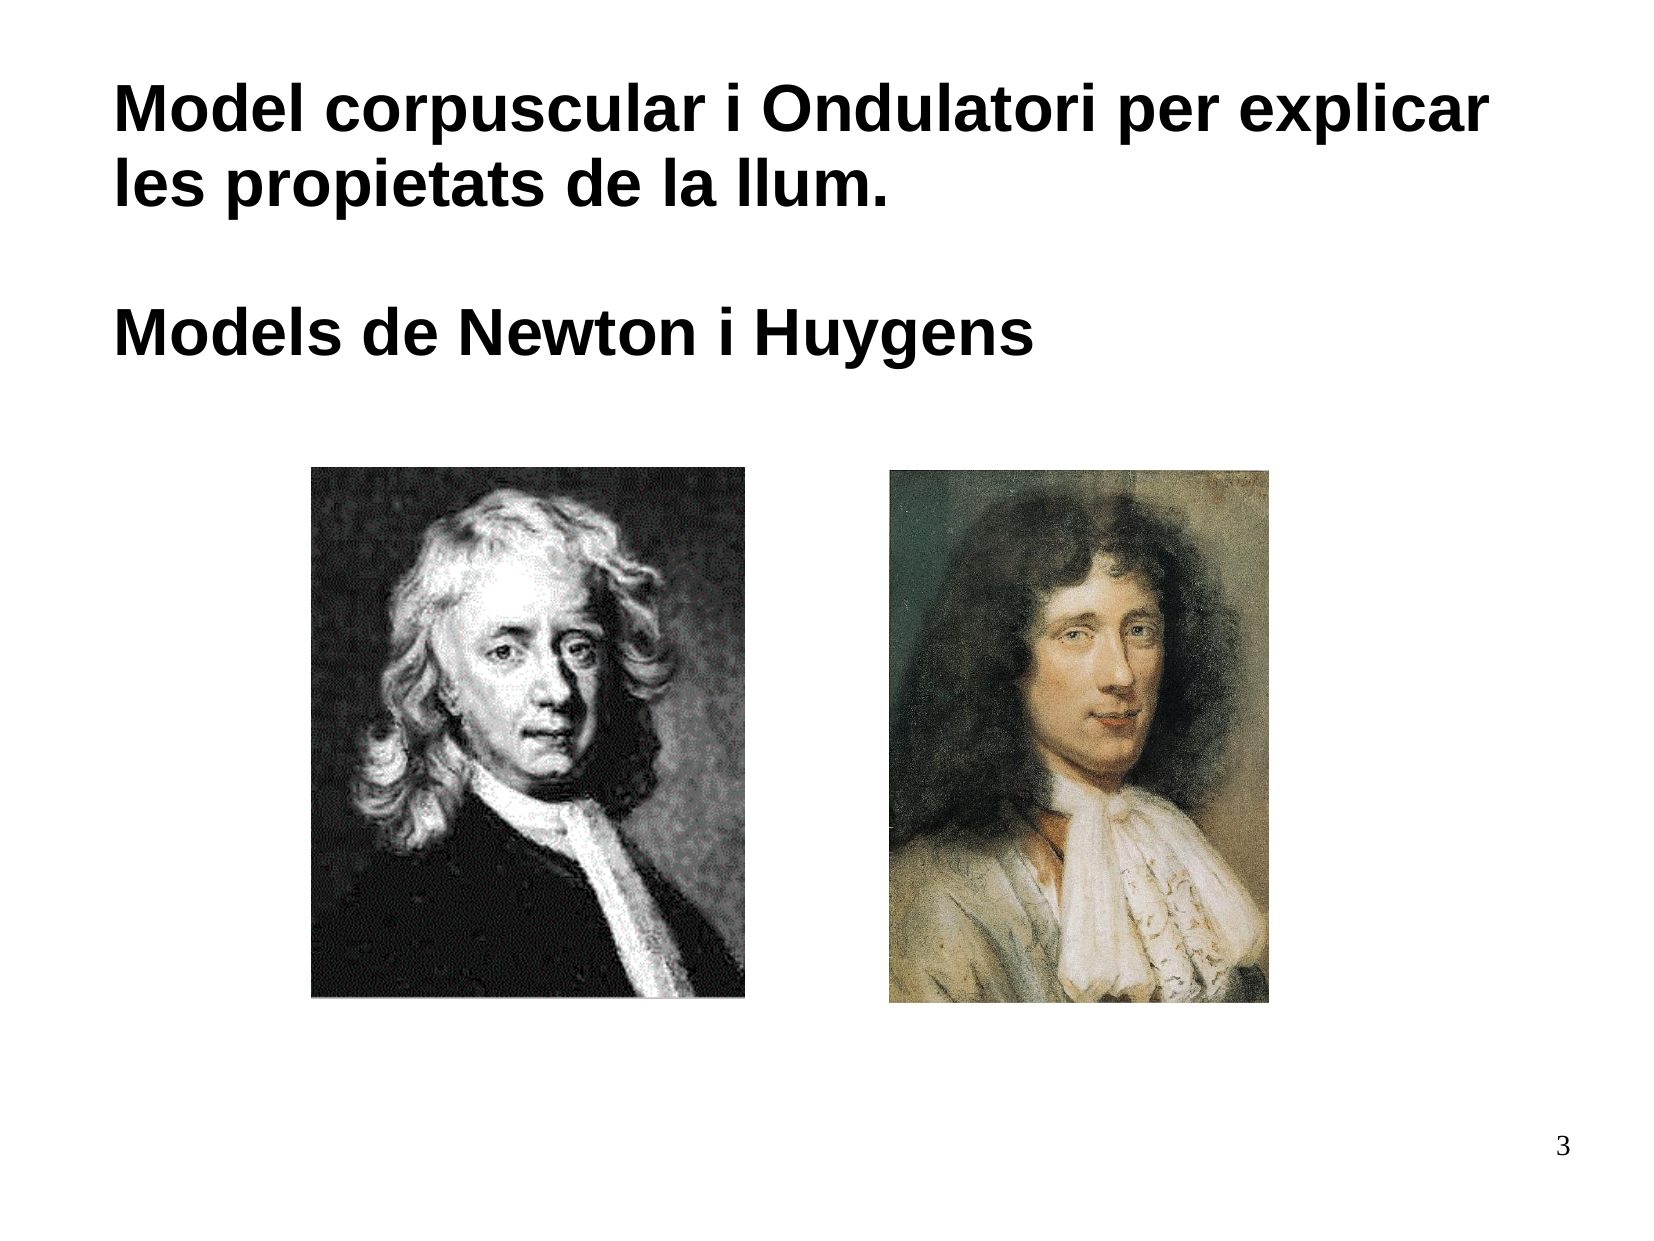

Model corpuscular i Ondulatori per explicar les propietats de la llum.
Models de Newton i Huygens
3